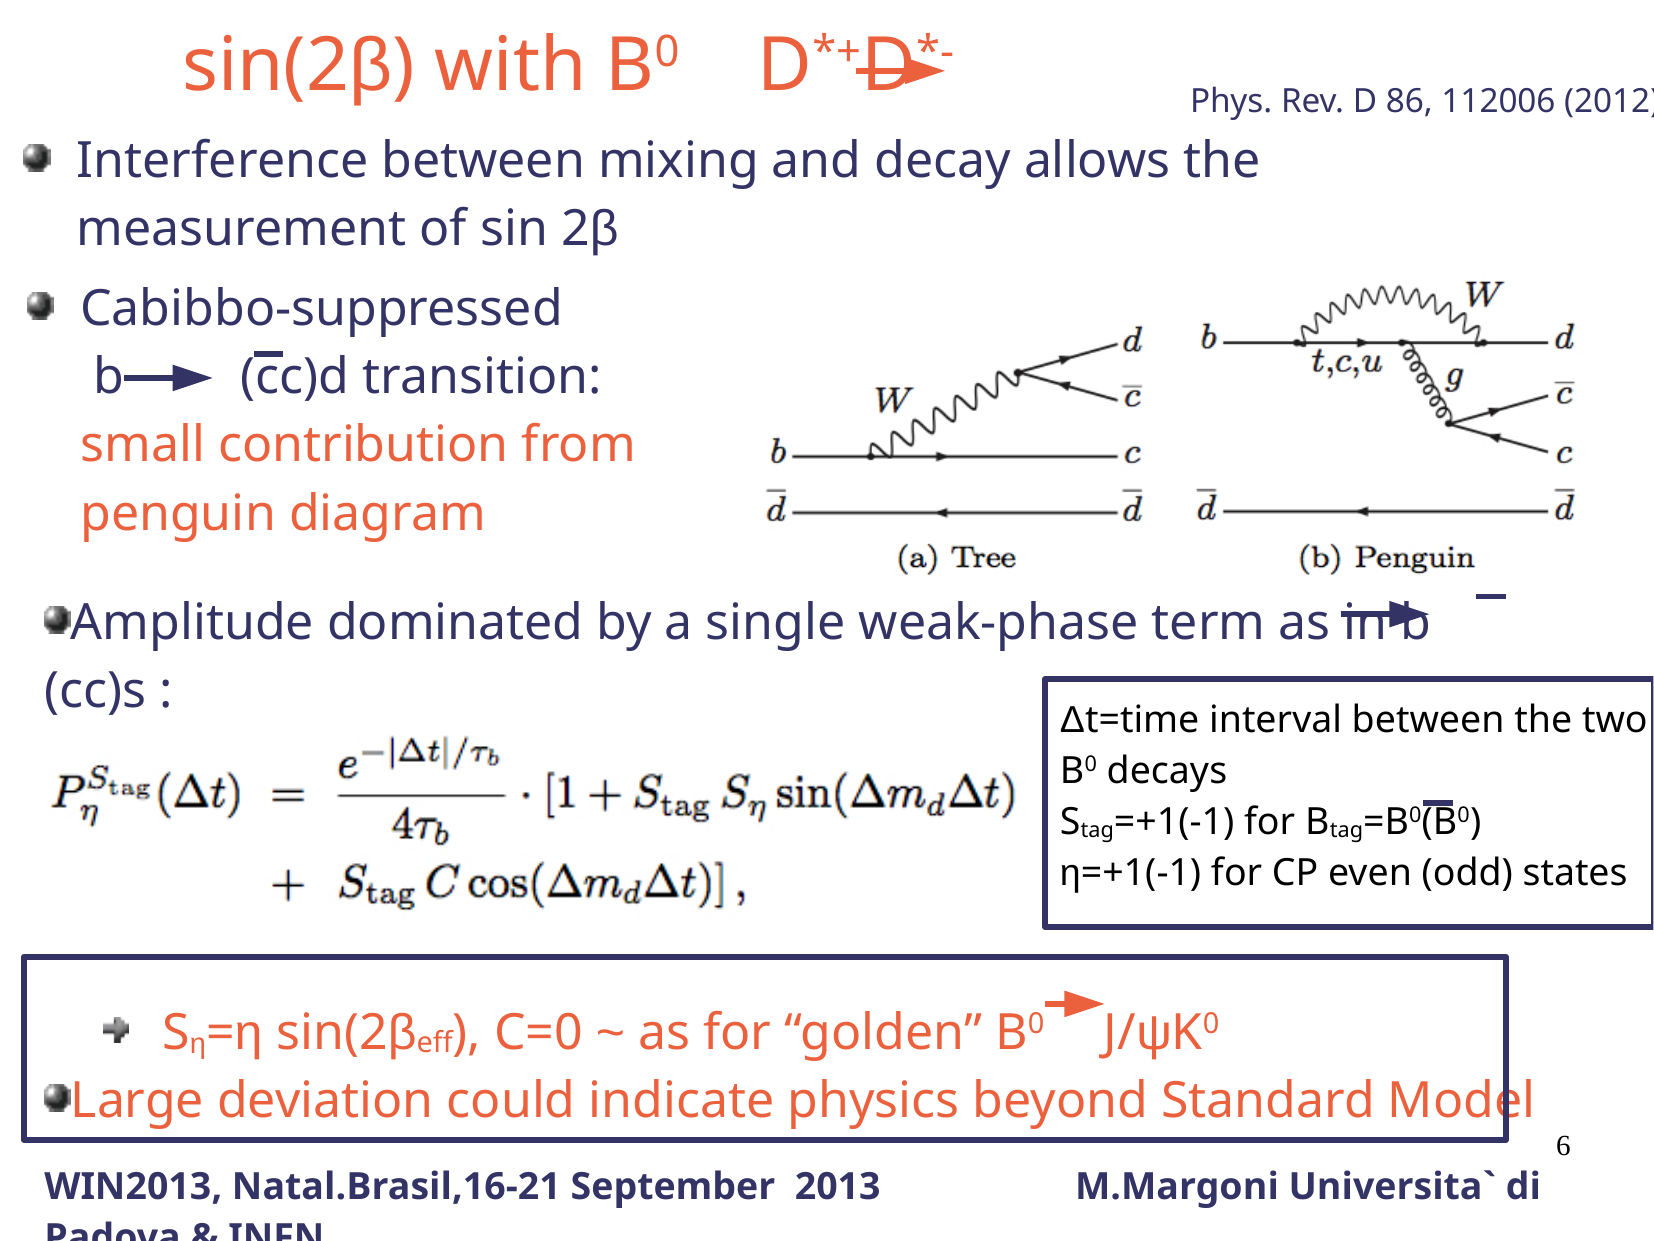

sin(2β) with B0 D*+D*-
Phys. Rev. D 86, 112006 (2012)
Interference between mixing and decay allows the measurement of sin 2β
# Cabibbo-suppressed b (cc)d transition: small contribution from penguin diagram
Amplitude dominated by a single weak-phase term as in b (cc)s :
 Time-dependent decay rate:
Sη=η sin(2βeff), C=0 ~ as for “golden” B0 J/ψK0
Large deviation could indicate physics beyond Standard Model
Δt=time interval between the two B0 decays
Stag=+1(-1) for Btag=B0(B0)
η=+1(-1) for CP even (odd) states
6
WIN2013, Natal.Brasil,16-21 September 2013 M.Margoni Universita` di Padova & INFN